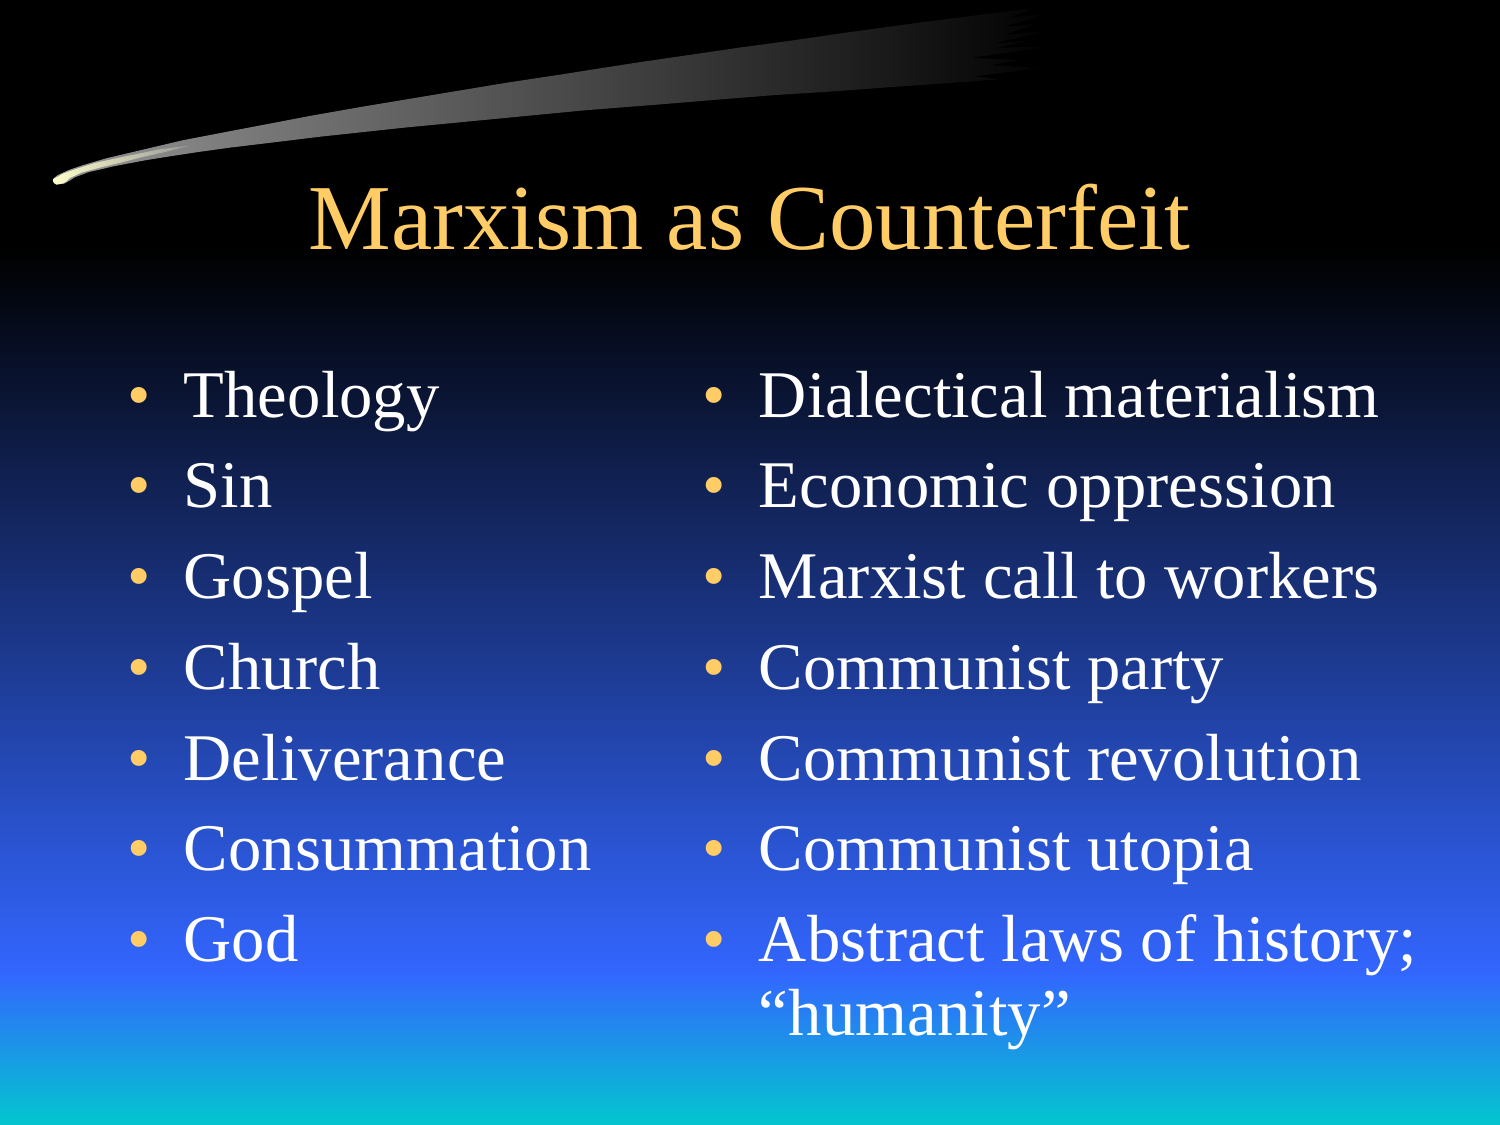

# Marxism as Counterfeit
Theology
Sin
Gospel
Church
Deliverance
Consummation
God
Dialectical materialism
Economic oppression
Marxist call to workers
Communist party
Communist revolution
Communist utopia
Abstract laws of history; “humanity”